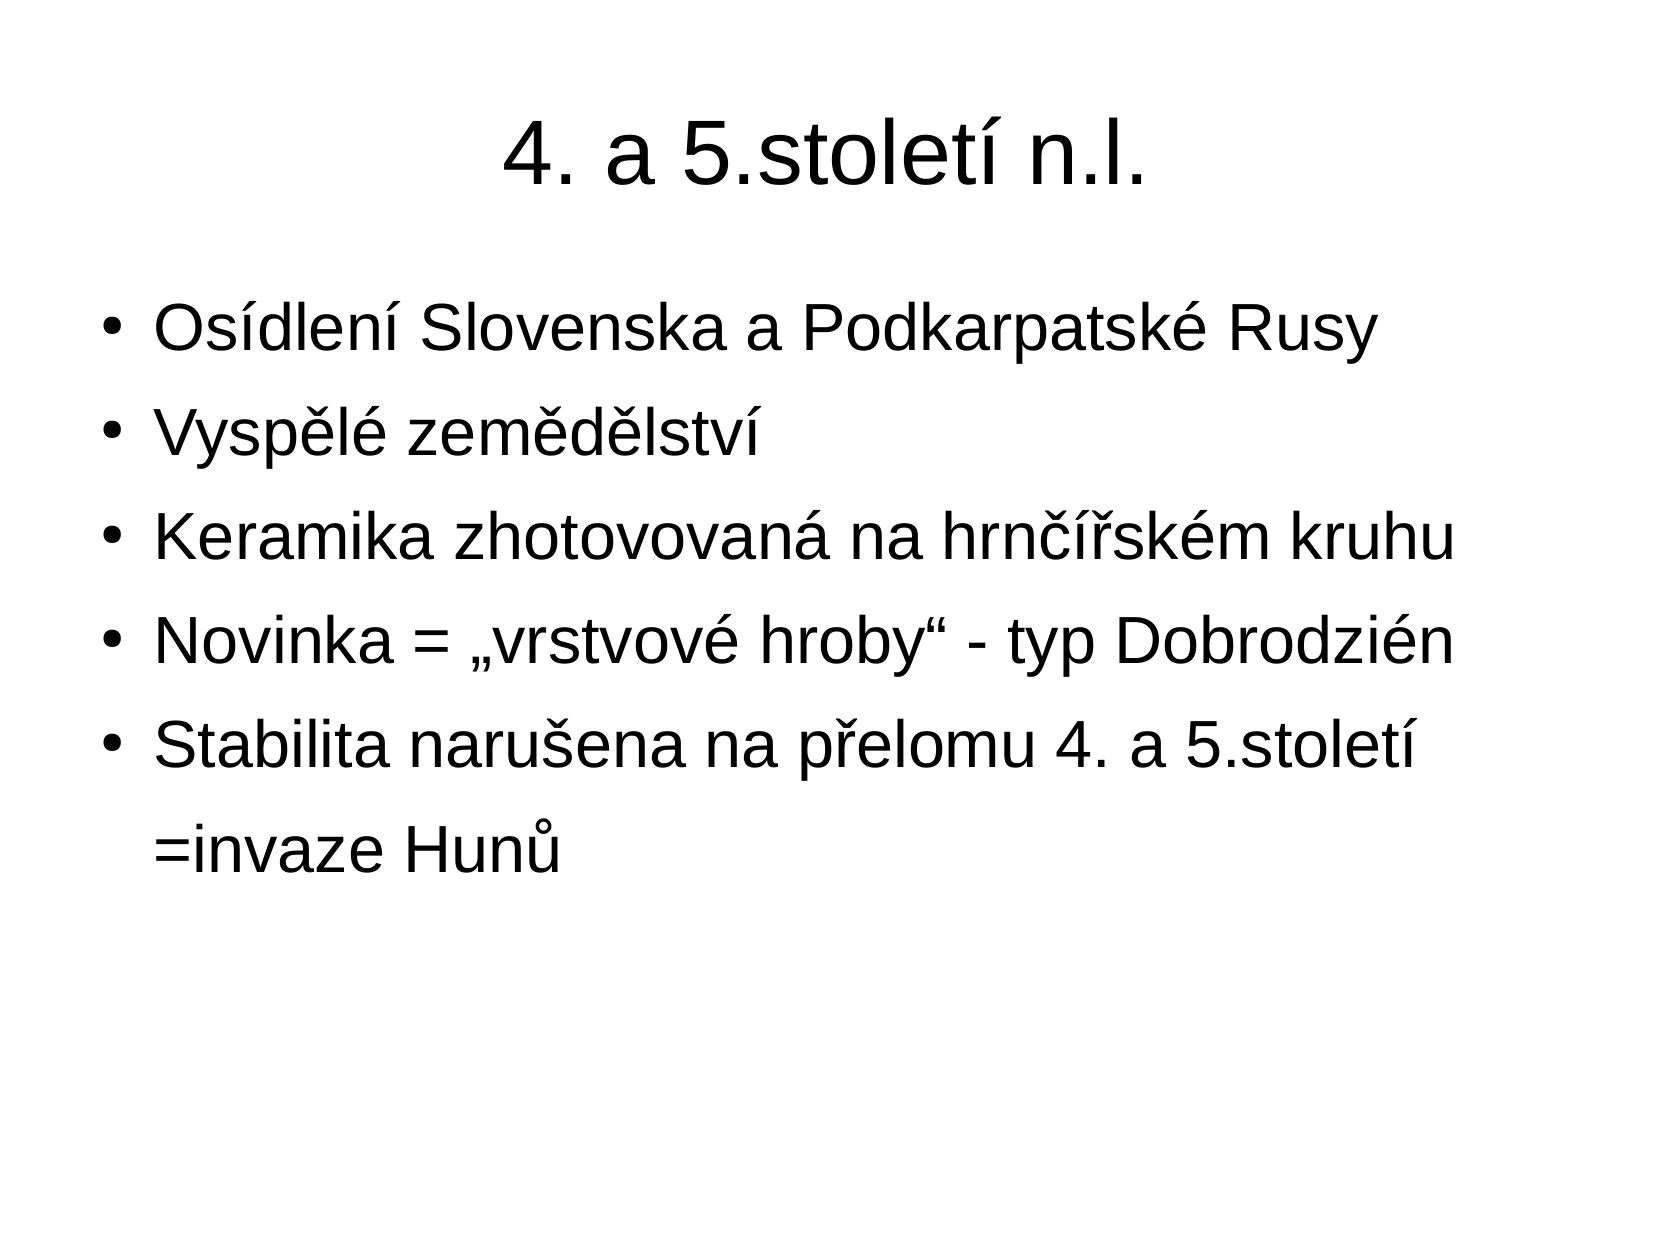

# 4. a 5.století n.l.
Osídlení Slovenska a Podkarpatské Rusy
Vyspělé zemědělství
Keramika zhotovovaná na hrnčířském kruhu
Novinka = „vrstvové hroby“ - typ Dobrodzién
Stabilita narušena na přelomu 4. a 5.století
=invaze Hunů